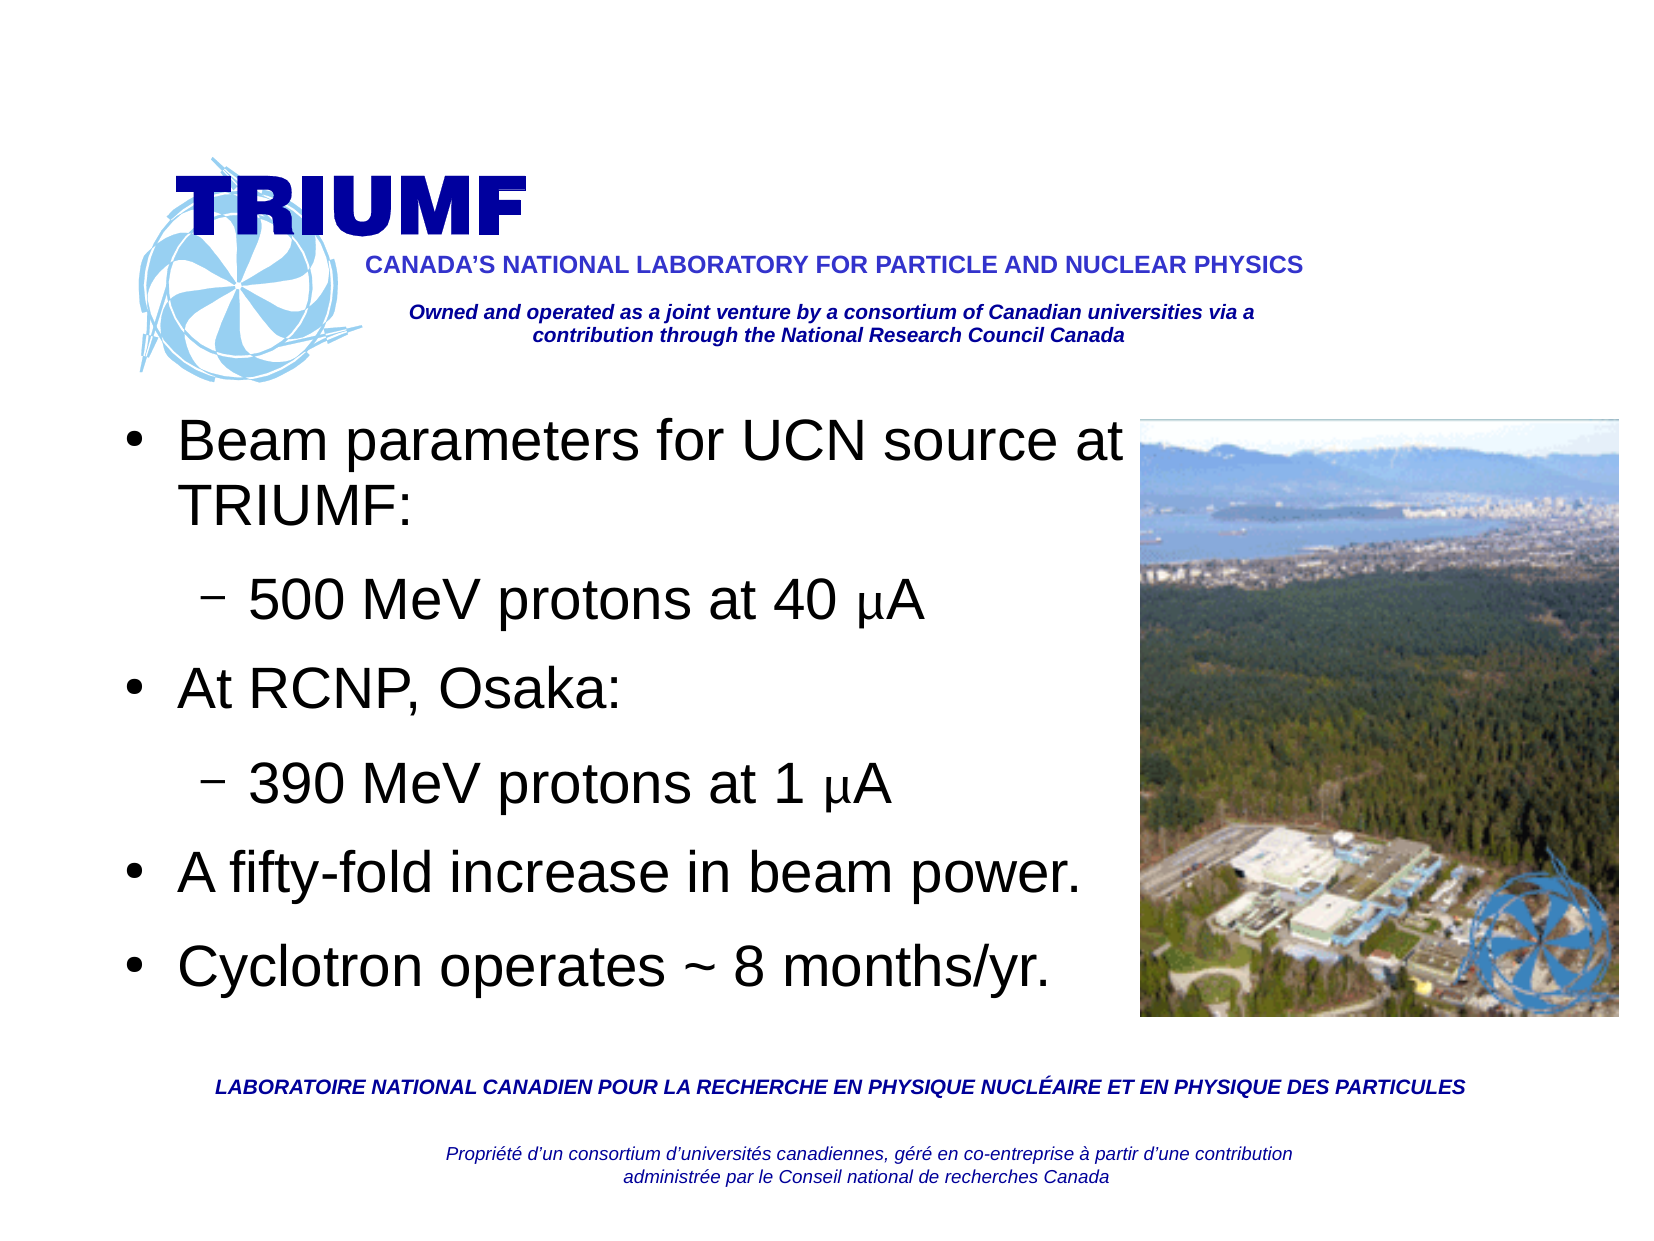

CANADA’S NATIONAL LABORATORY FOR PARTICLE AND NUCLEAR PHYSICS
Owned and operated as a joint venture by a consortium of Canadian universities via a contribution through the National Research Council Canada
LABORATOIRE NATIONAL CANADIEN POUR LA RECHERCHE EN PHYSIQUE NUCLÉAIRE ET EN PHYSIQUE DES PARTICULES
Propriété d’un consortium d’universités canadiennes, géré en co-entreprise à partir d’une contribution administrée par le Conseil national de recherches Canada
# Beam parameters for UCN source at TRIUMF:
500 MeV protons at 40 A
At RCNP, Osaka:
390 MeV protons at 1 A
A fifty-fold increase in beam power.
Cyclotron operates ~ 8 months/yr.